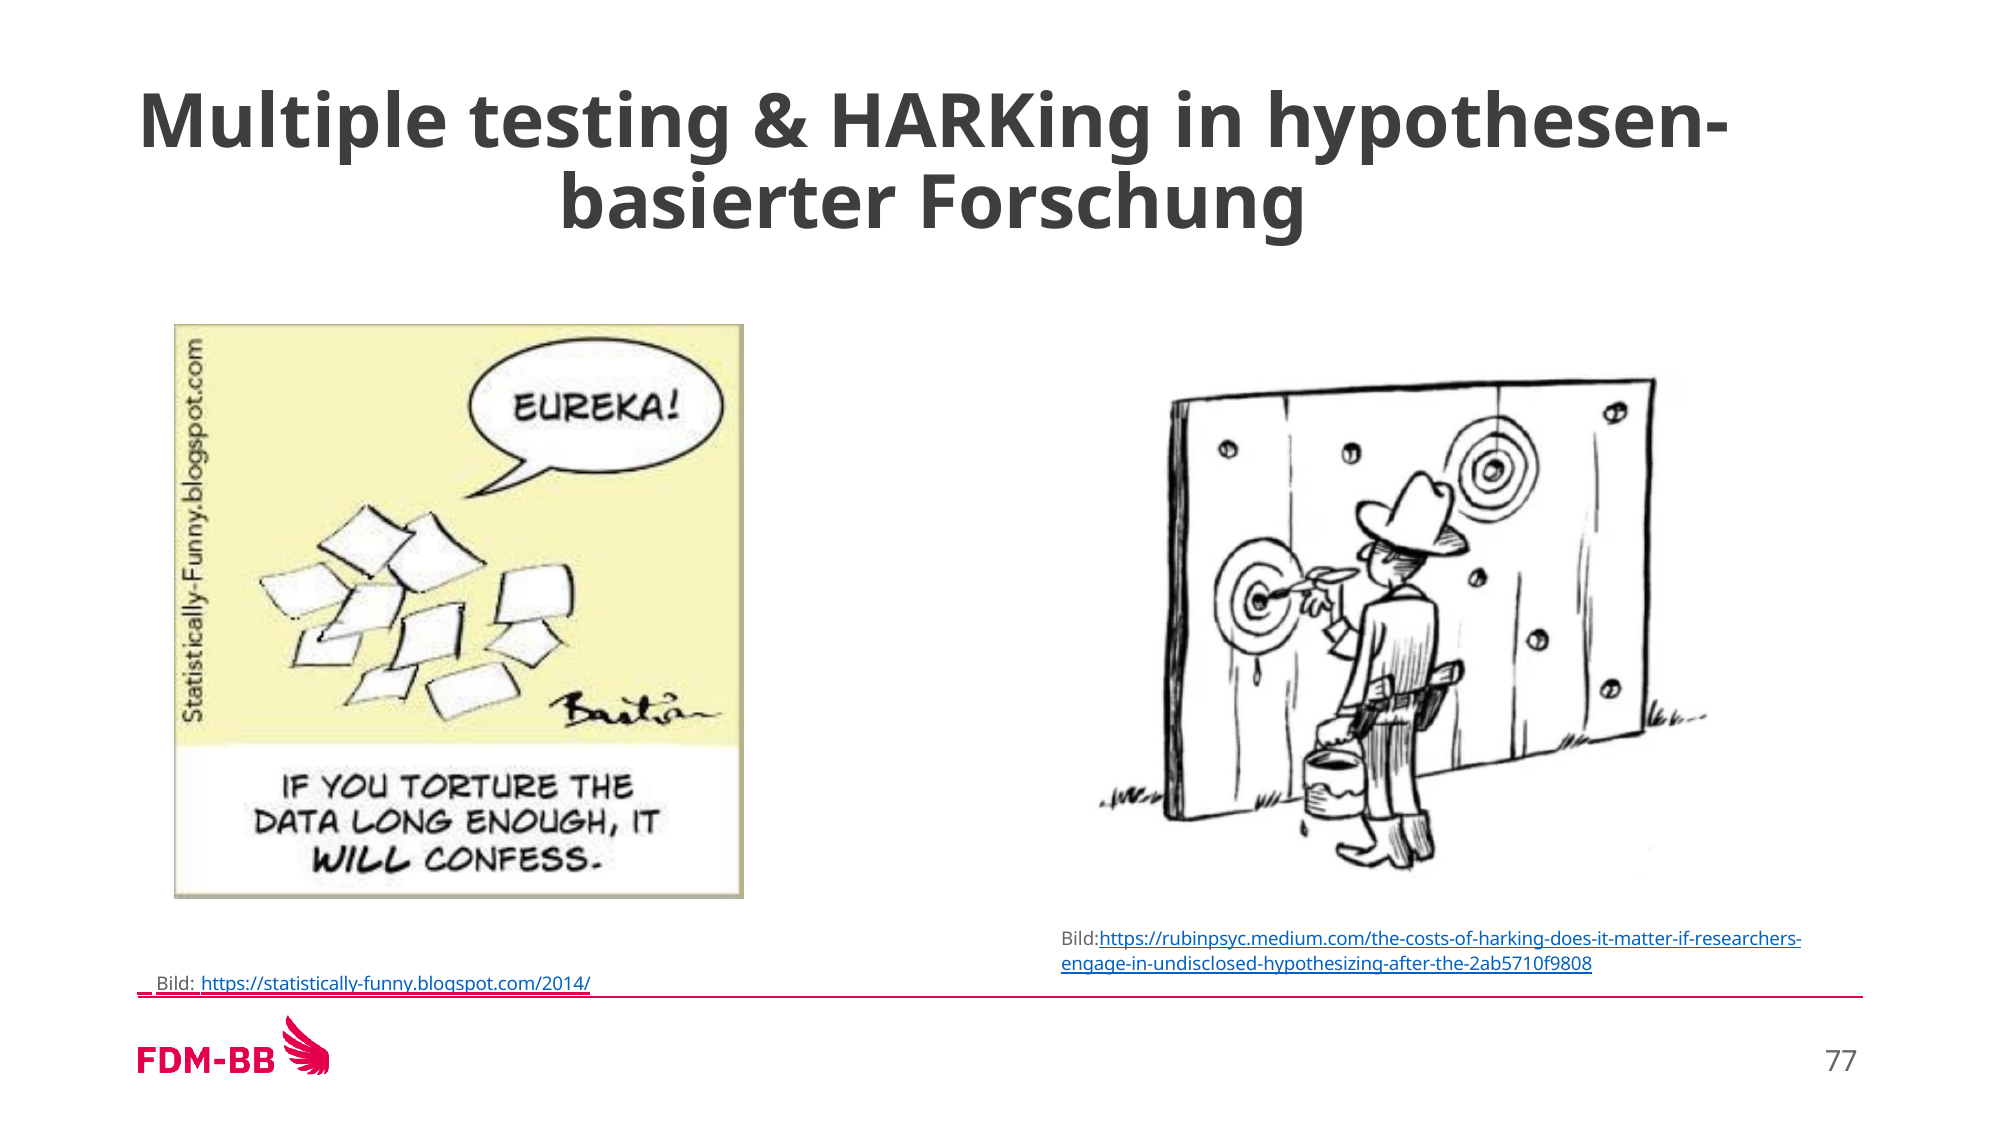

# Multiple testing & HARKing in hypothesen- basierter Forschung
Bild:https://rubinpsyc.medium.com/the-costs-of-harking-does-it-matter-if-researchers-engage-in-undisclosed-hypothesizing-after-the-2ab5710f9808
 Bild: https://statistically-funny.blogspot.com/2014/
52